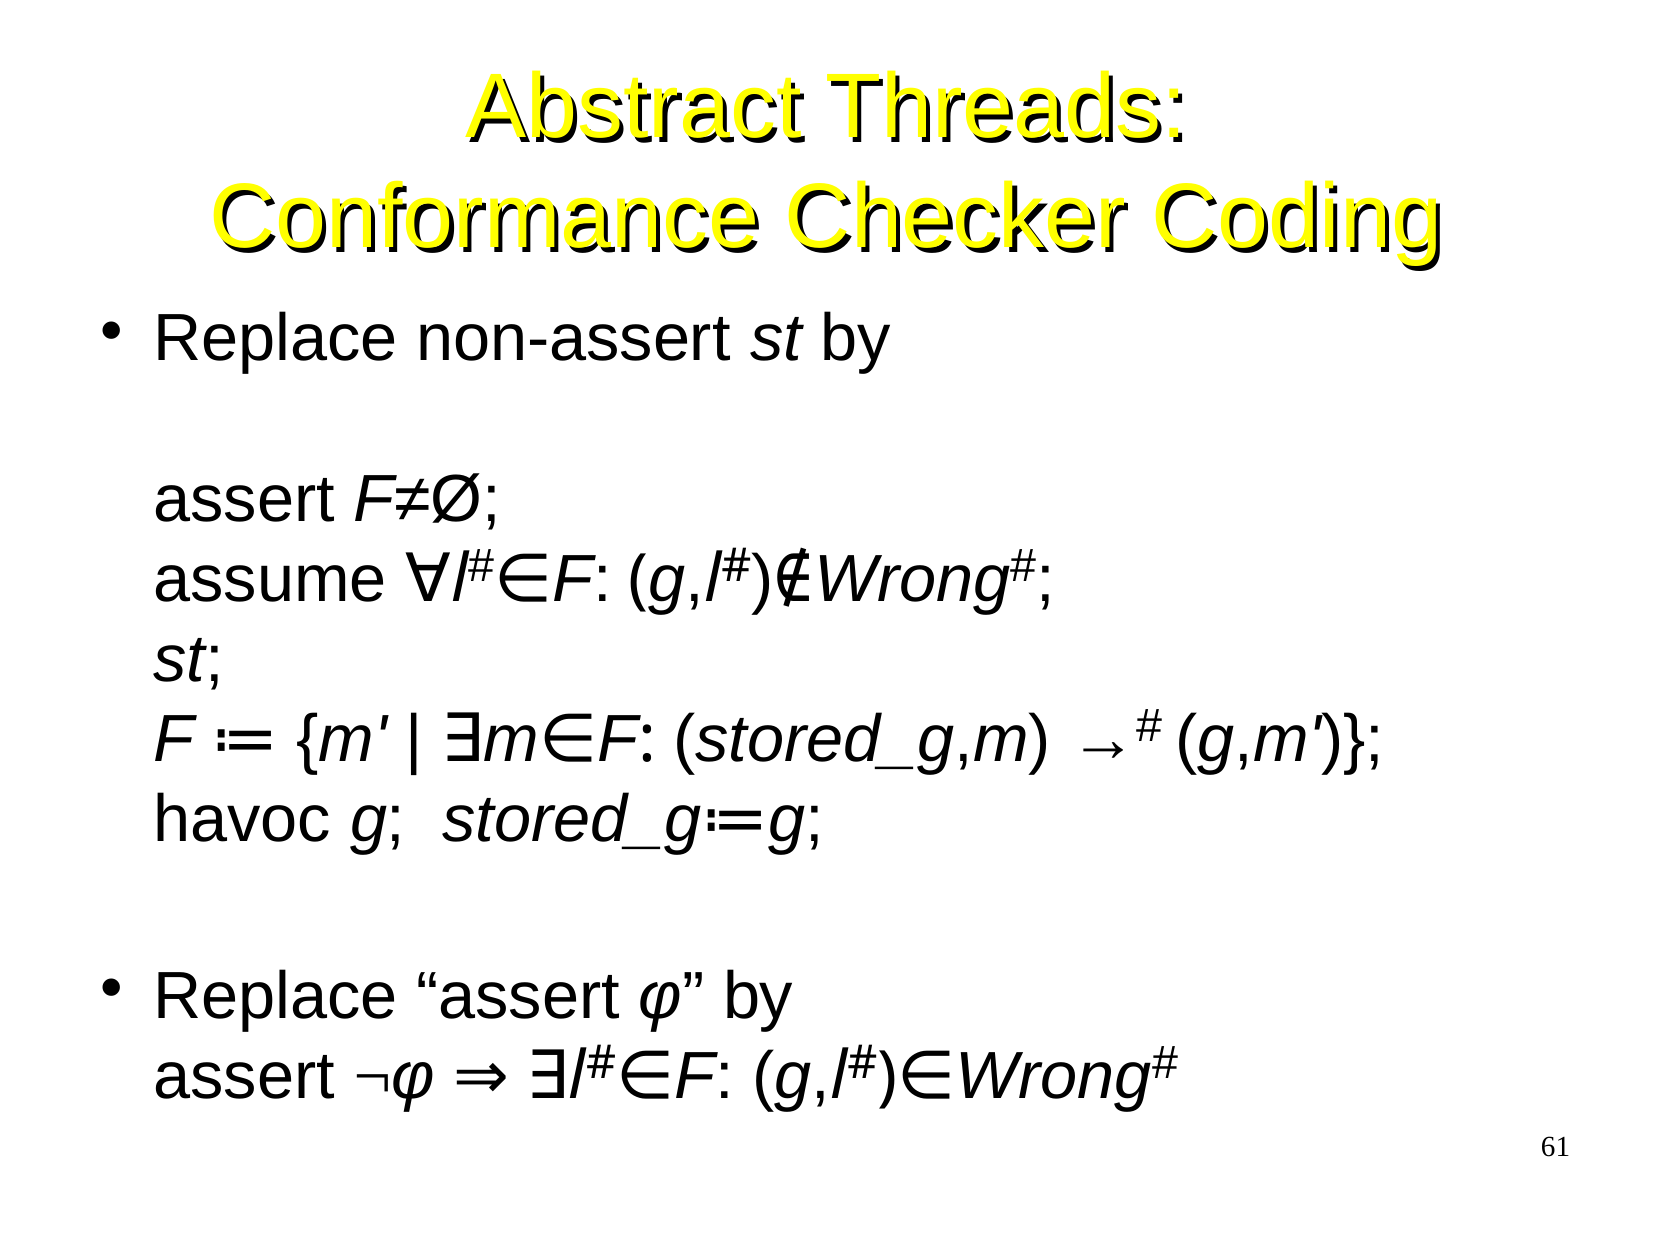

# Abstract Threads: Conformance Checker Coding
Replace non-assert st by
assert F≠Ø;
assume ∀l#∈F: (g,l#)∉Wrong#;
st;
F ≔ {m' | ∃m∈F: (stored_g,m) →# (g,m')};
havoc g; stored_g≔g;
Replace “assert φ” by
assert ¬φ ⇒ ∃l#∈F: (g,l#)∈Wrong#
61